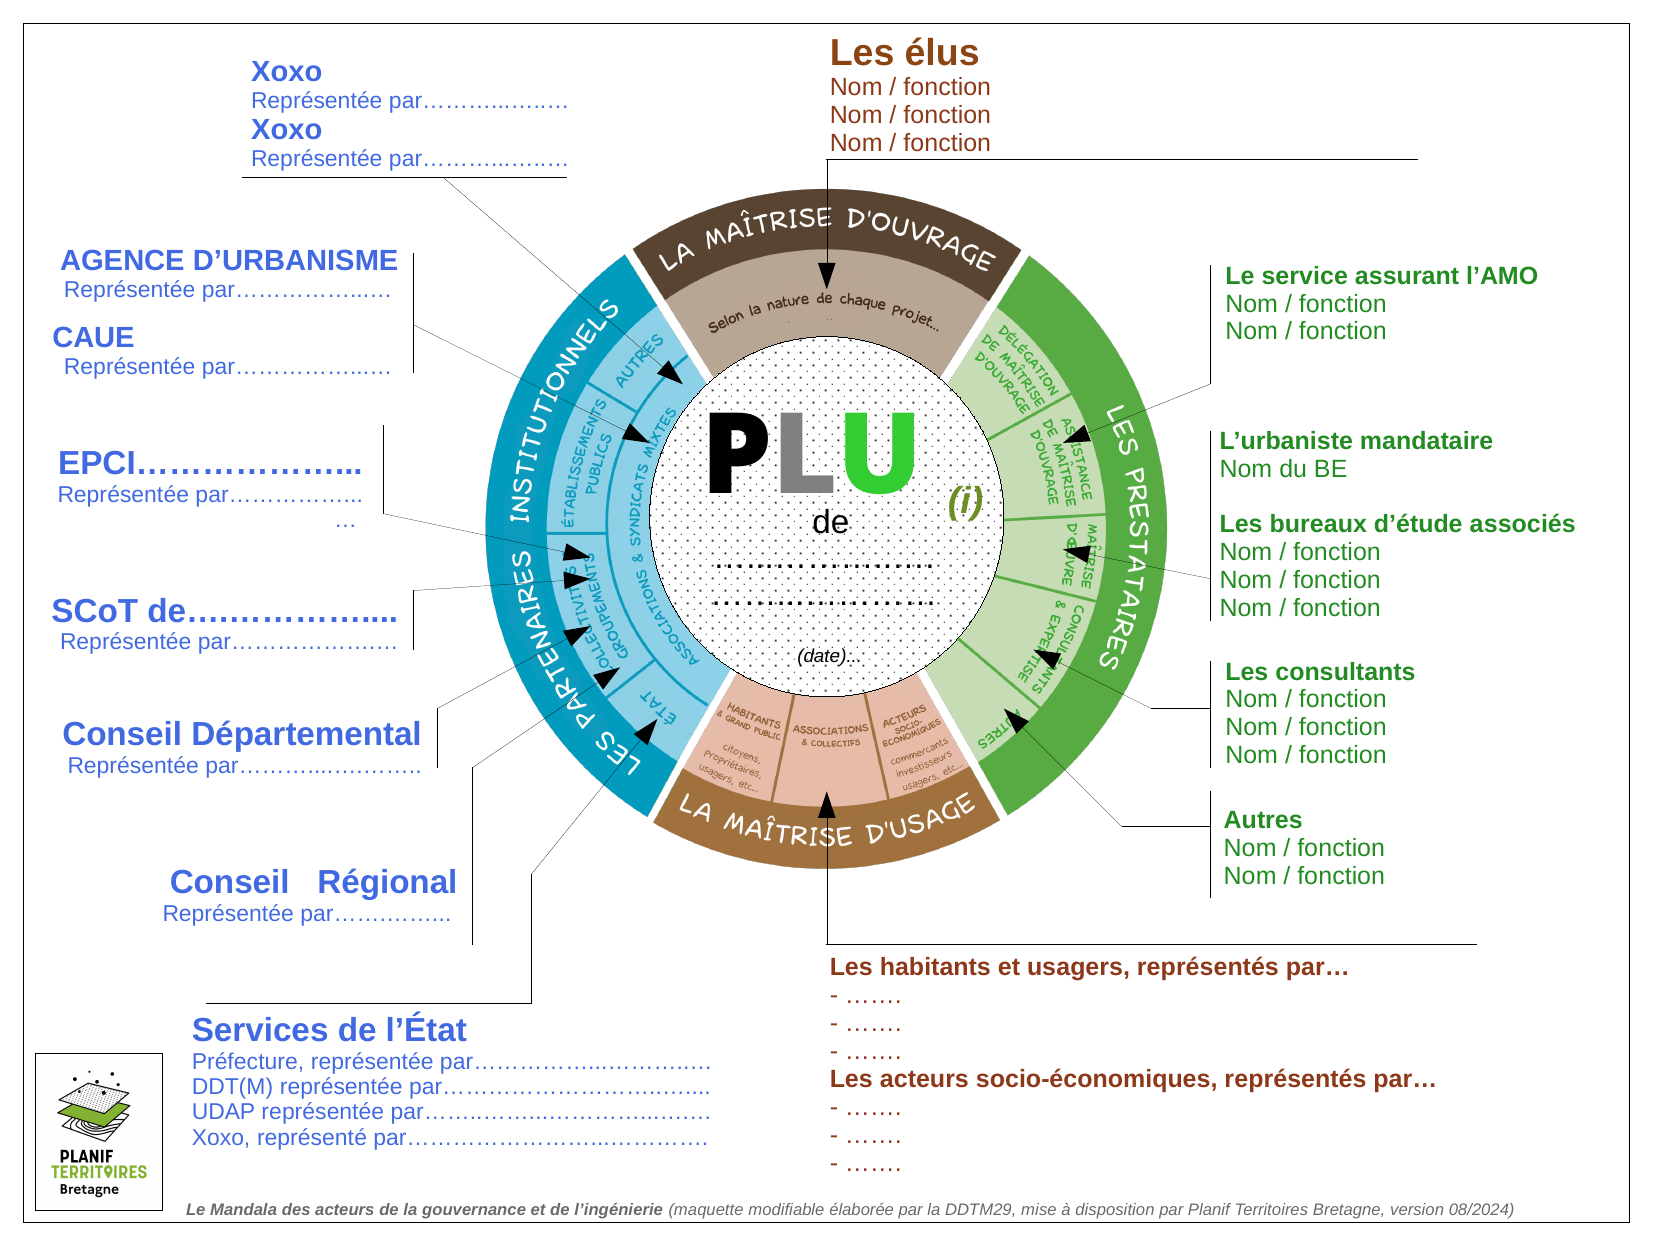

Les élus
Nom / fonction
Nom / fonction
Nom / fonction
Xoxo
Représentée par………...…..…
Xoxo
Représentée par………...…..…
AGENCE D’URBANISME
Représentée par……………...…
CAUE
Représentée par……………...…
Le service assurant l’AMO
Nom / fonction
Nom / fonction
PLU
L’urbaniste mandataire
Nom du BE
EPCI………………...
Représentée par……………...…
(i)
de
Les bureaux d’étude associés
Nom / fonction
Nom / fonction
Nom / fonction
…...………..….……...…………
SCoT de….…………....
Représentée par……………….…
(date)...
Les consultants
Nom / fonction
Nom / fonction
Nom / fonction
Conseil Départemental
Représentée par………....….……..
Autres
Nom / fonction
Nom / fonction
Conseil 	Régional
Représentée par…….……...
Les habitants et usagers, représentés par…
- …….
- …….
- …….
Les acteurs socio-économiques, représentés par…
- …….
- …….
- …….
Services de l’État
Préfecture, représentée par……………...………..…
DDT(M) représentée par………………………..…....
UDAP représentée par……..……...…………...….…
Xoxo, représenté par……………………...………….
Le Mandala des acteurs de la gouvernance et de l’ingénierie (maquette modifiable élaborée par la DDTM29, mise à disposition par Planif Territoires Bretagne, version 08/2024)